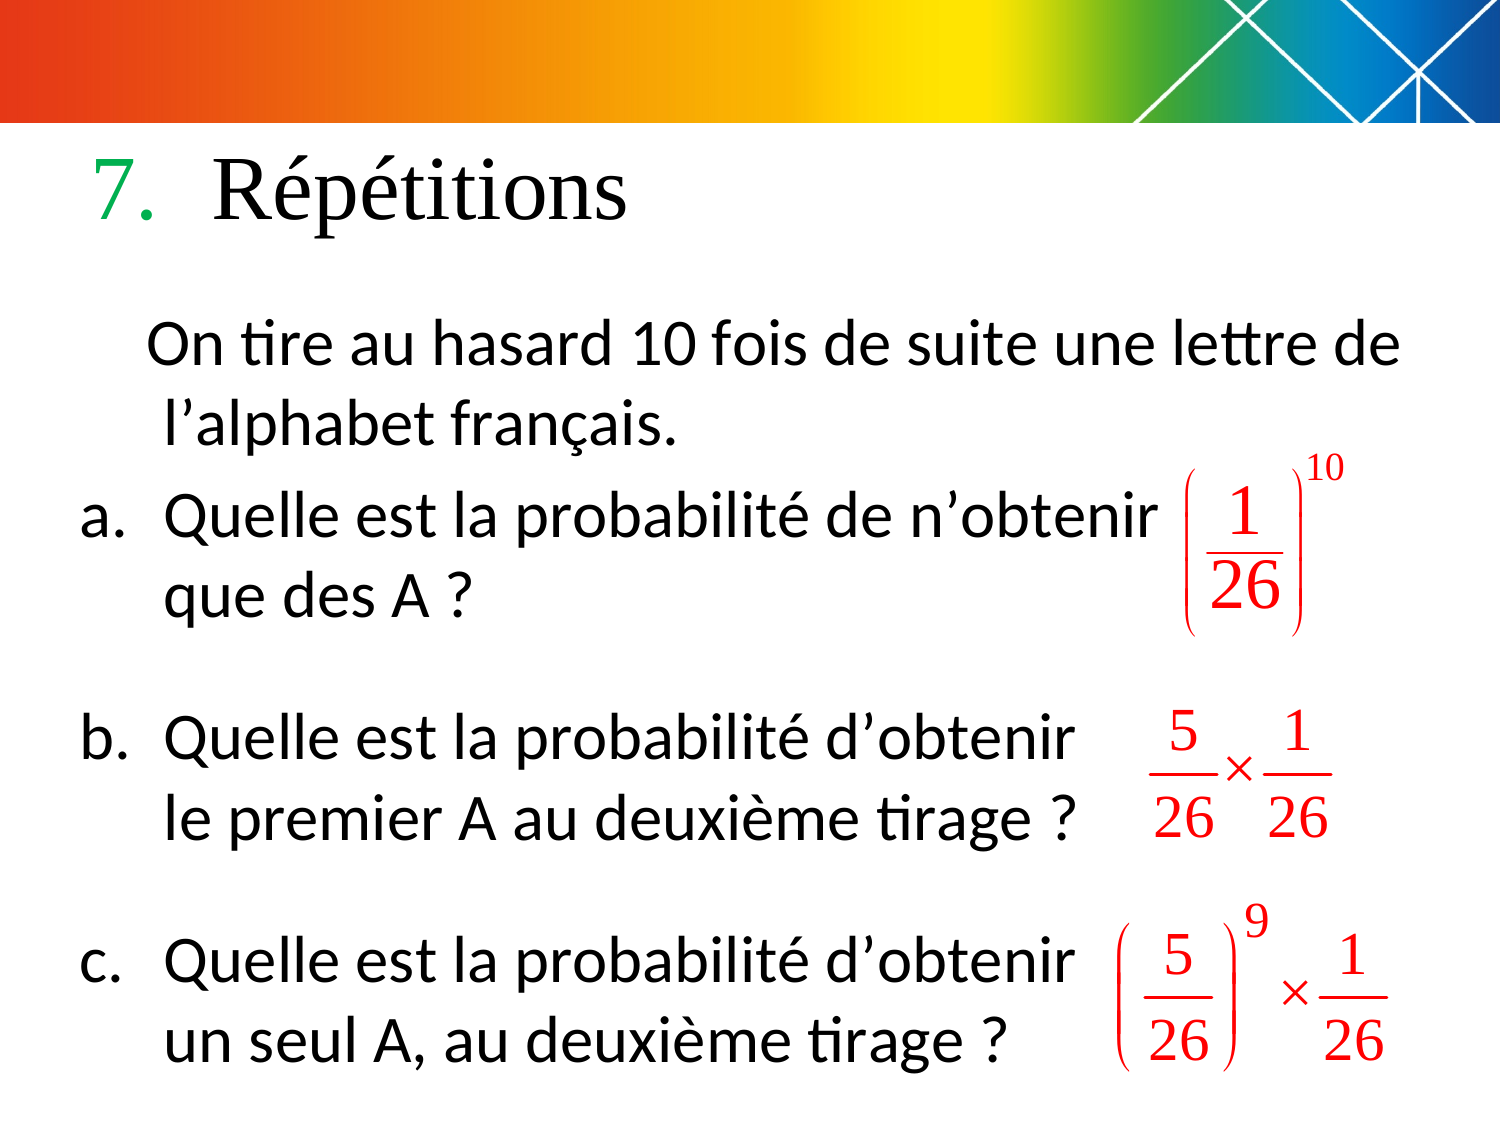

# Répétitions
 On tire au hasard 10 fois de suite une lettre de l’alphabet français.
Quelle est la probabilité de n’obtenir
que des A ?
Quelle est la probabilité d’obtenir
le premier A au deuxième tirage ?
Quelle est la probabilité d’obtenir
un seul A, au deuxième tirage ?